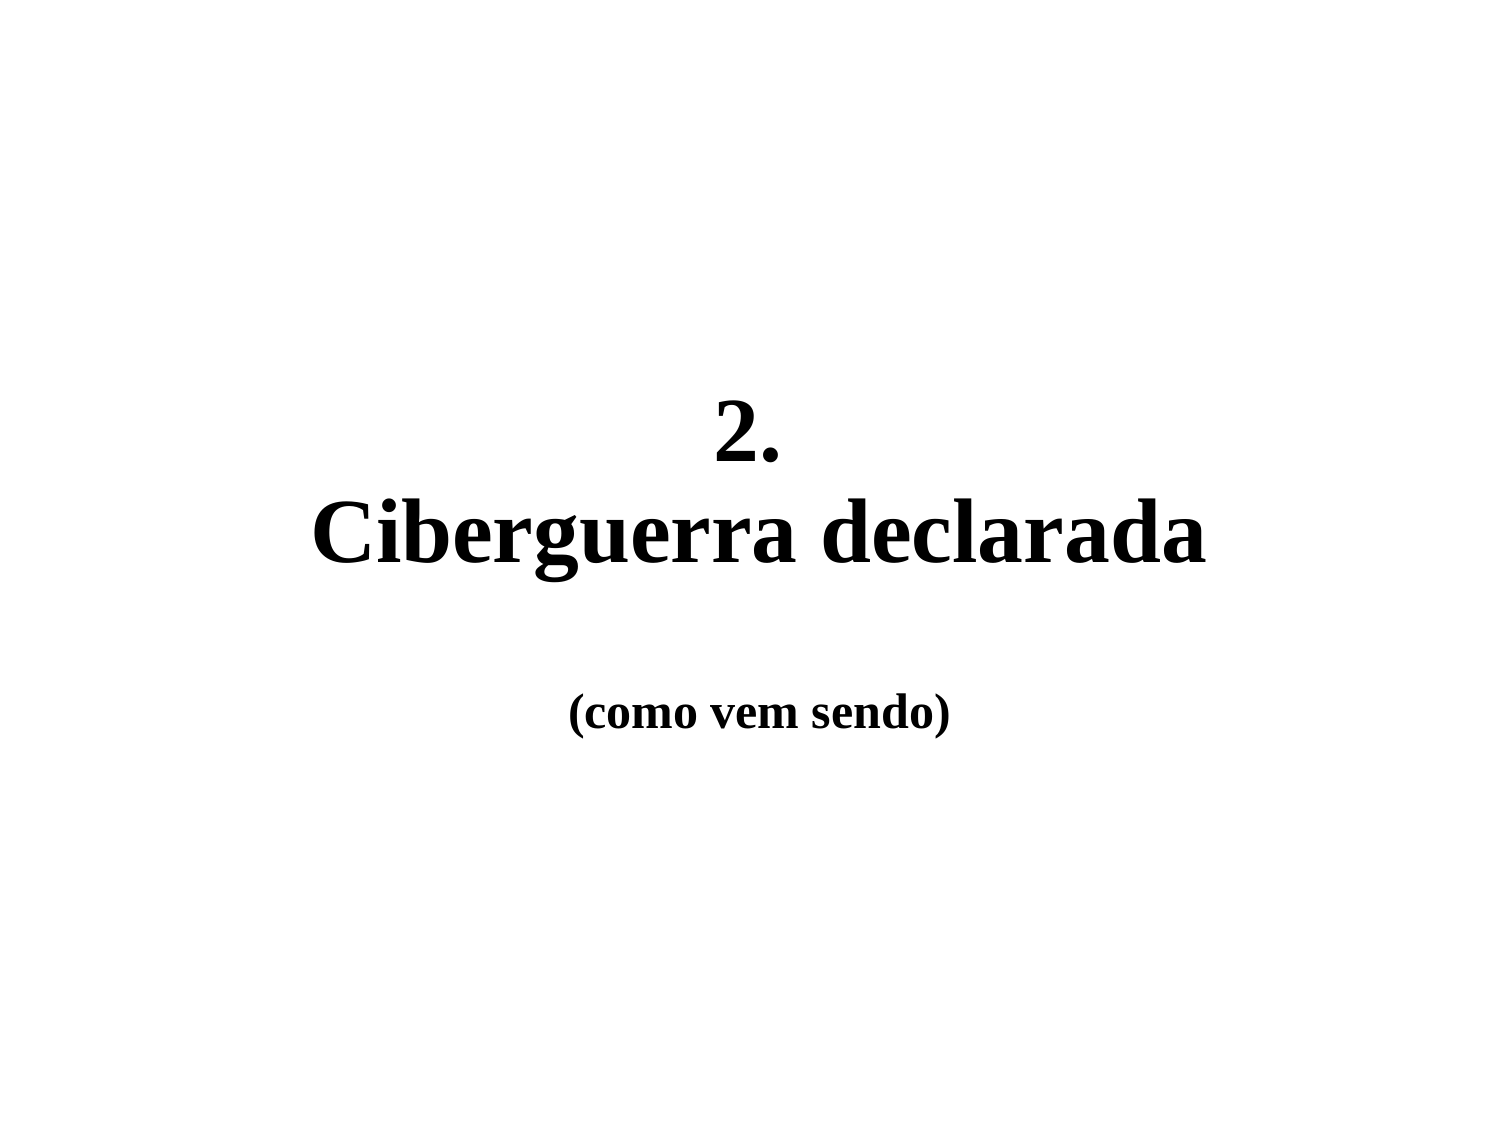

# 2. Ciberguerra declarada (como vem sendo)